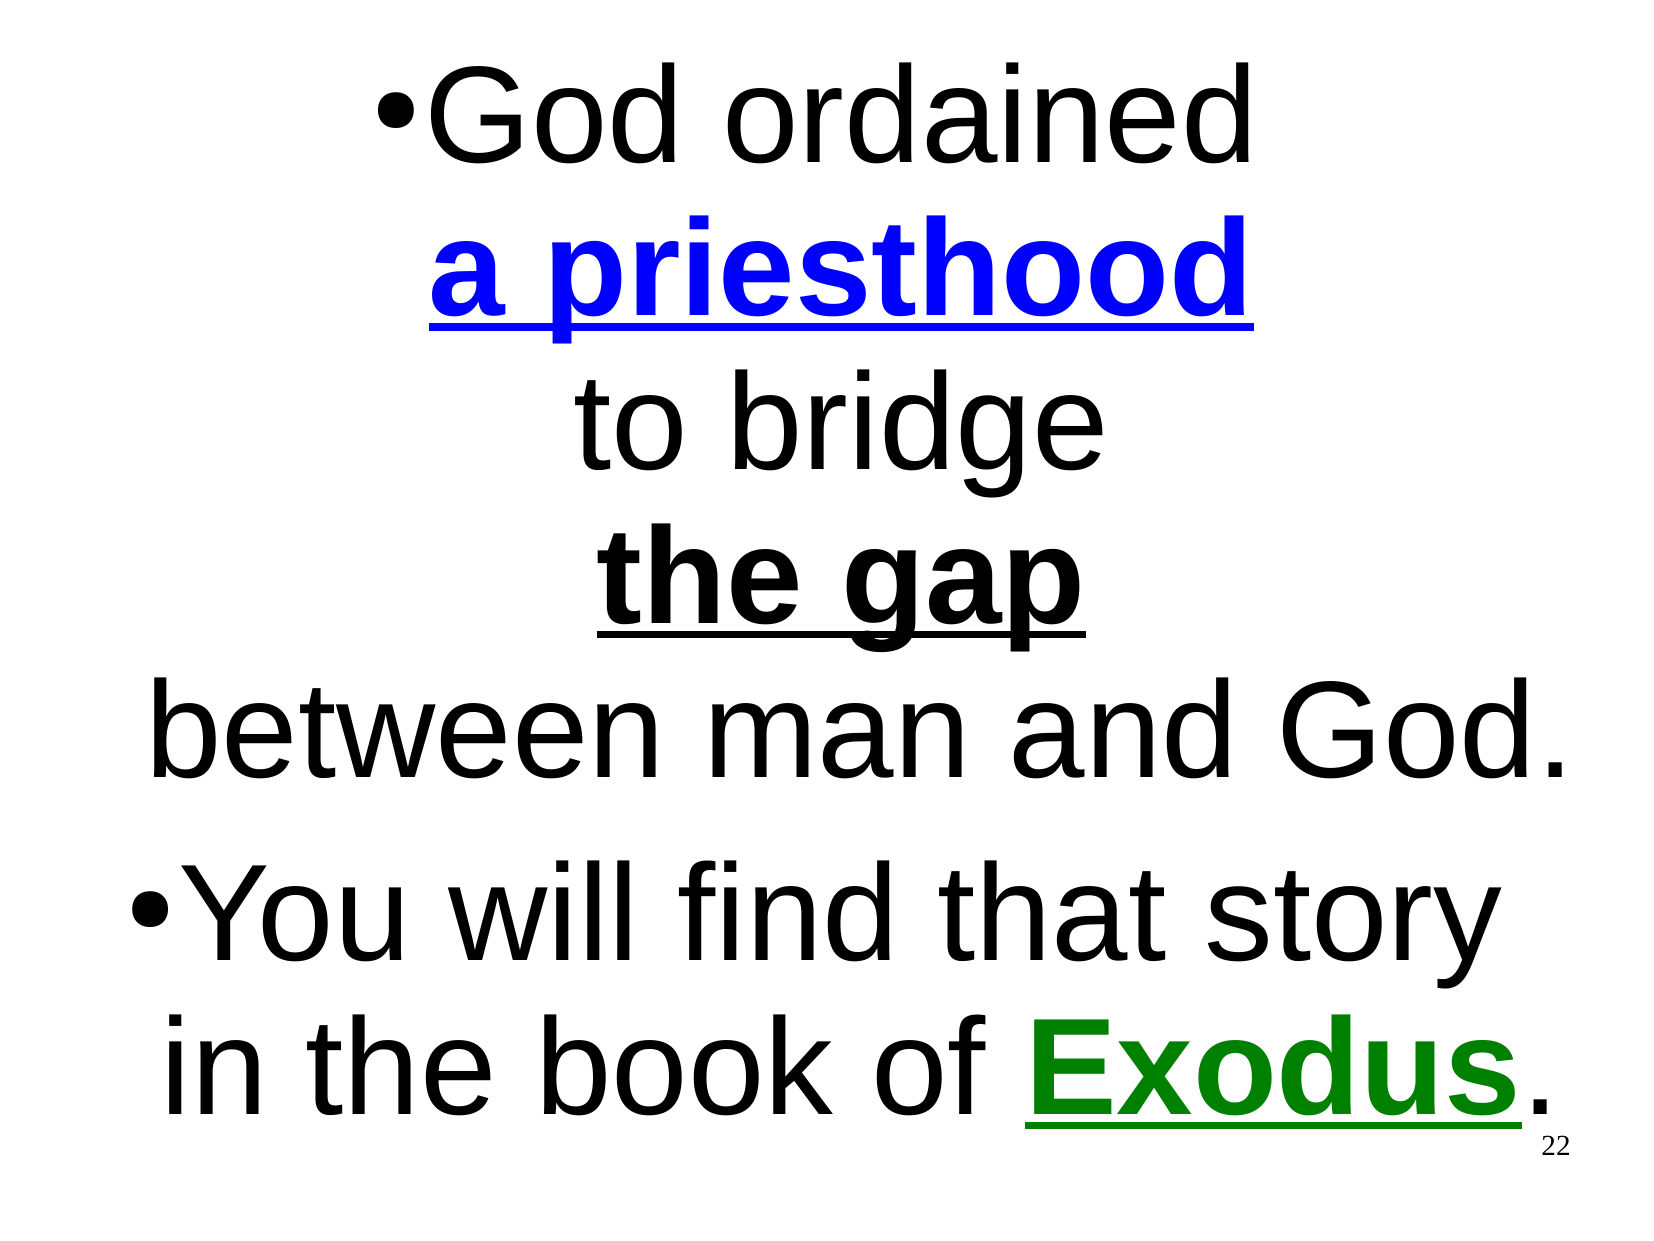

# God ordained a priesthood to bridge the gap between man and God.
You will find that story
in the book of Exodus.
22